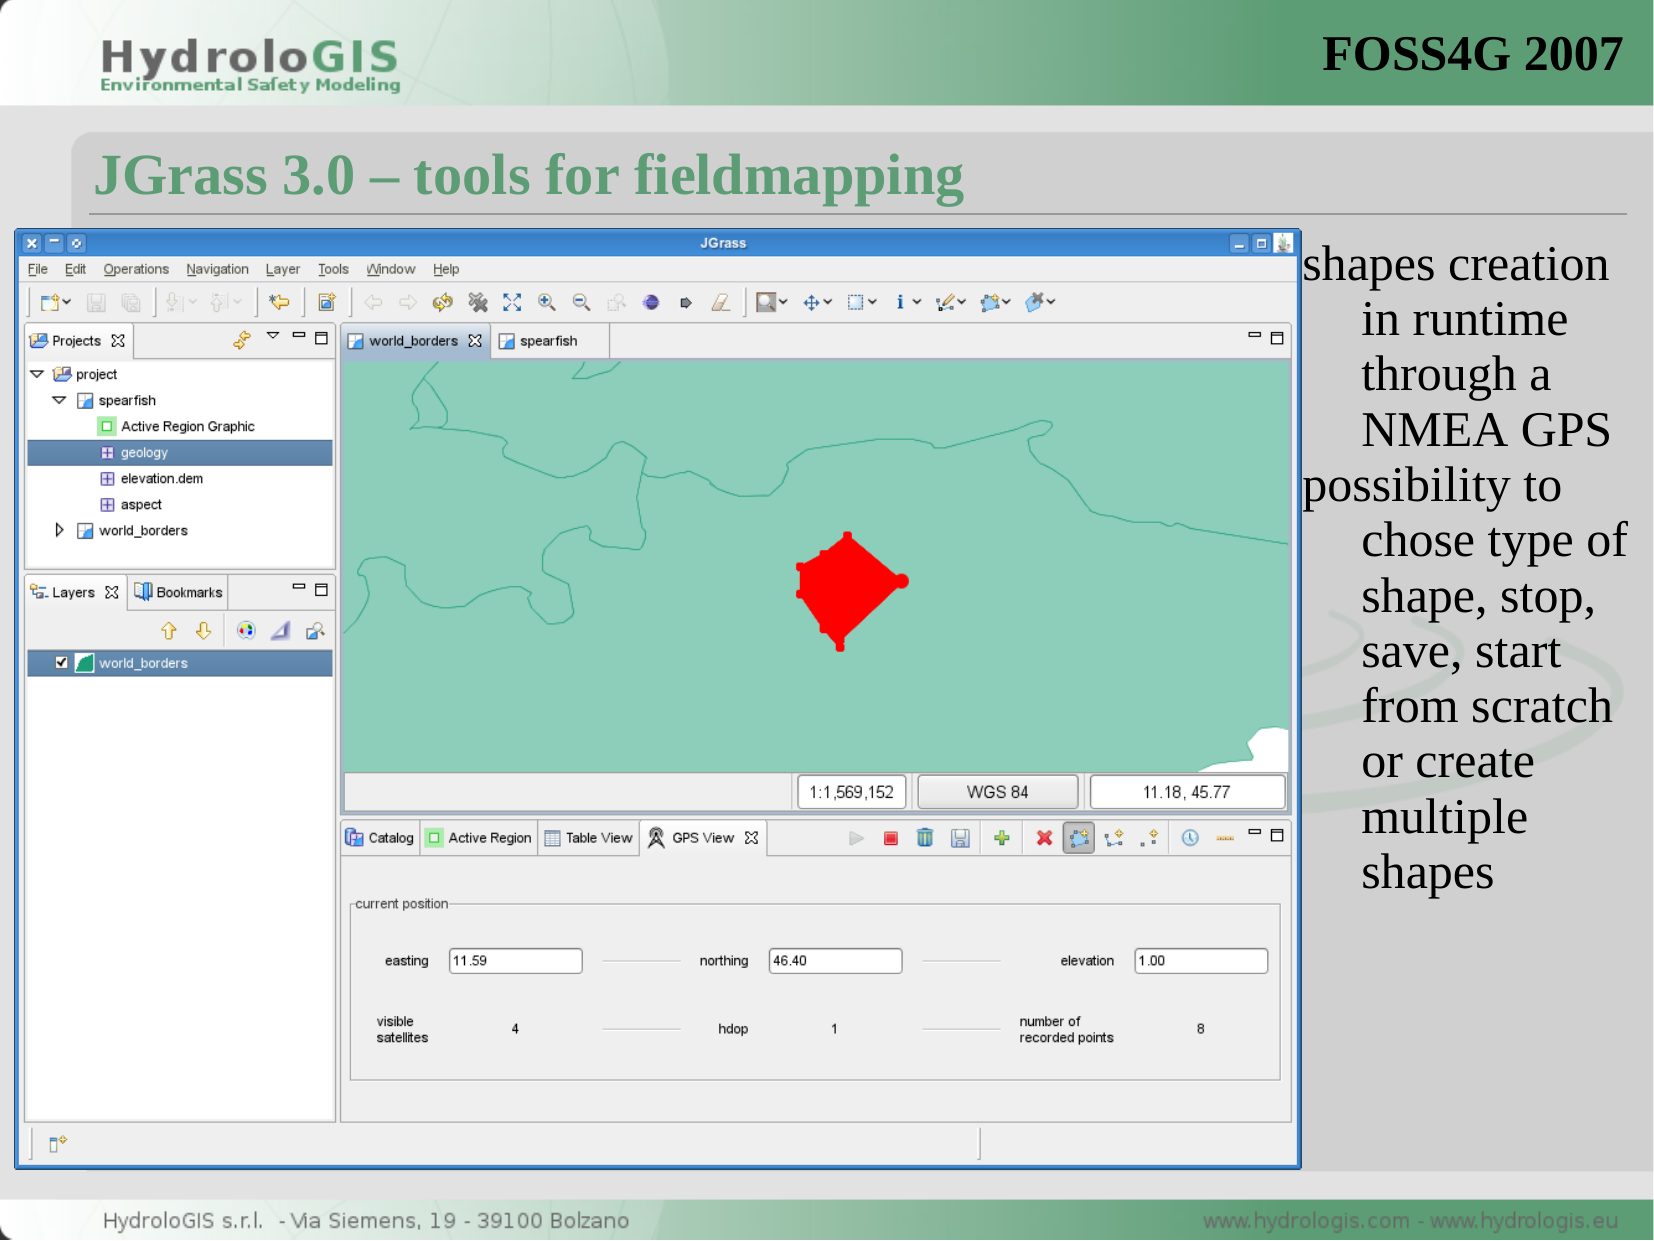

# JGrass 3.0 – tools for fieldmapping
shapes creation in runtime through a NMEA GPS
possibility to chose type of shape, stop, save, start from scratch or create multiple shapes